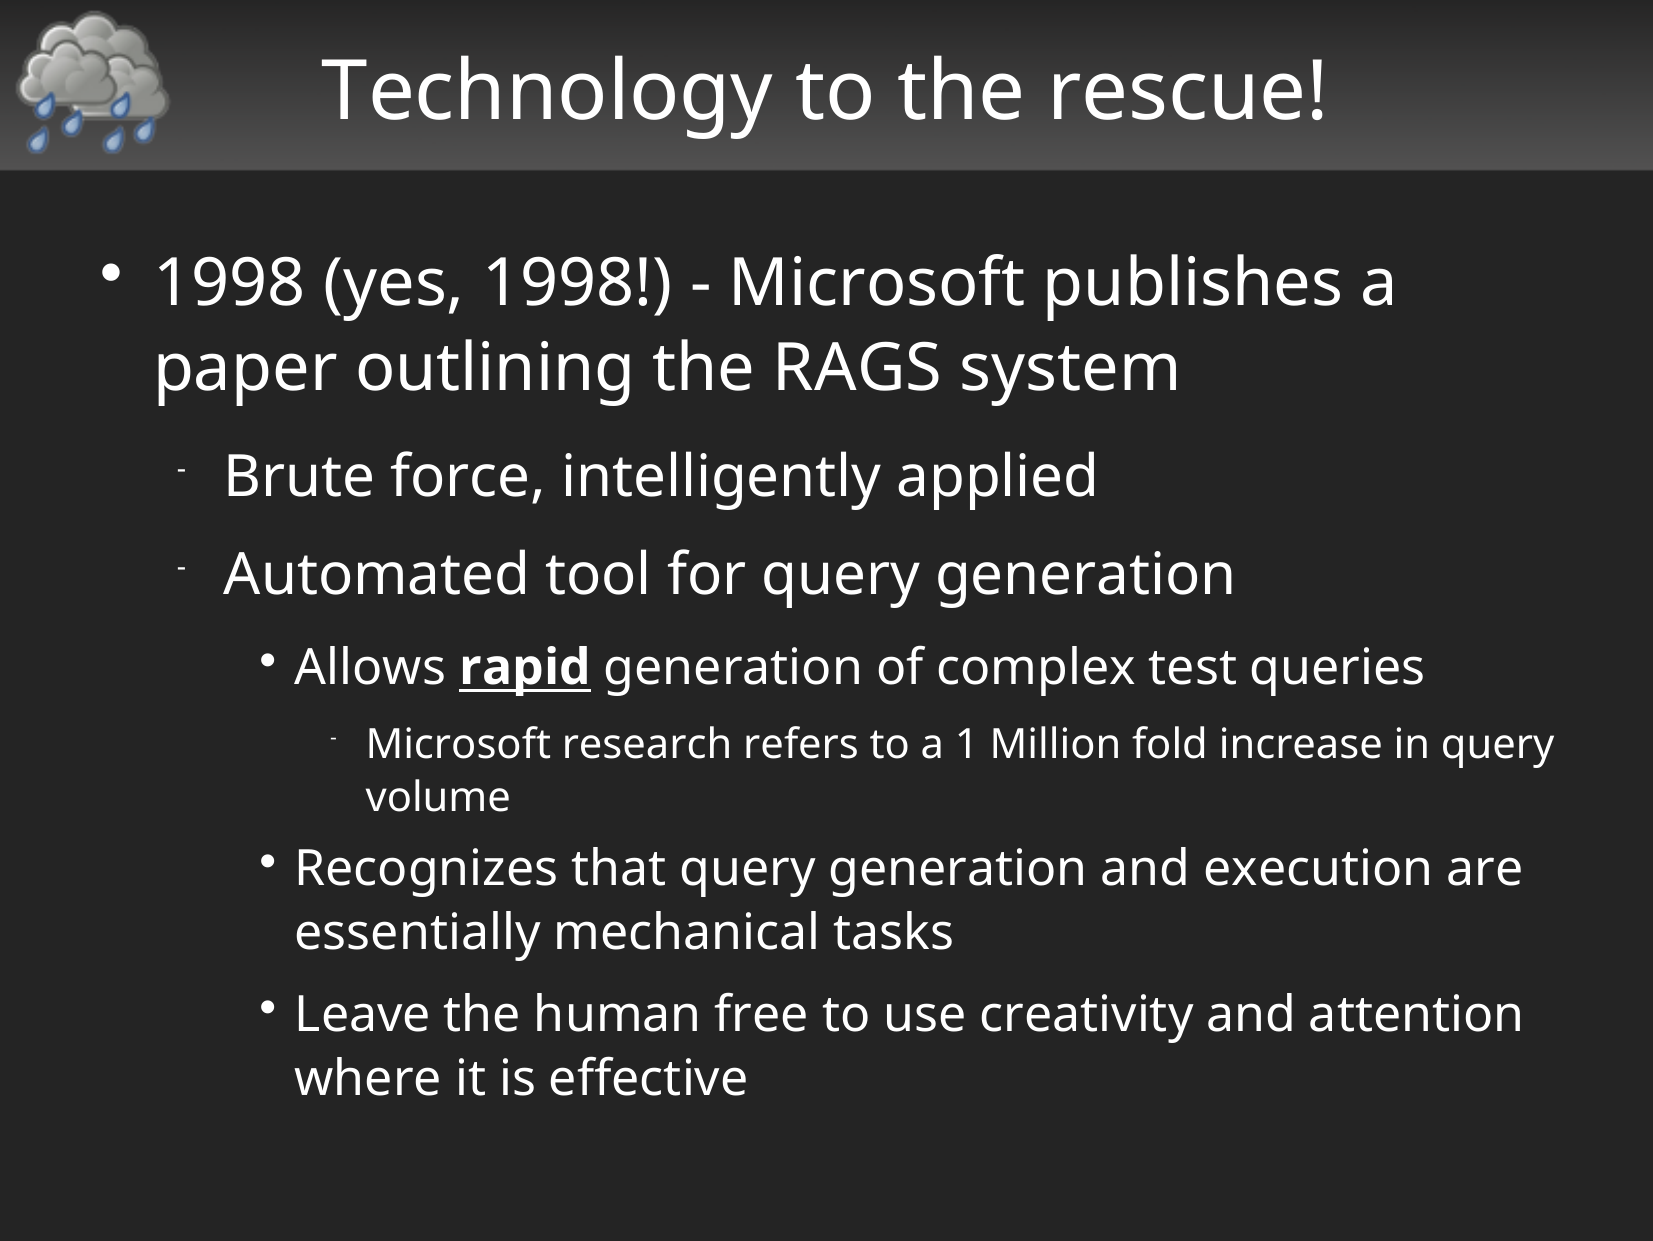

# Technology to the rescue!
1998 (yes, 1998!) - Microsoft publishes a paper outlining the RAGS system
Brute force, intelligently applied
Automated tool for query generation
Allows rapid generation of complex test queries
Microsoft research refers to a 1 Million fold increase in query volume
Recognizes that query generation and execution are essentially mechanical tasks
Leave the human free to use creativity and attention where it is effective